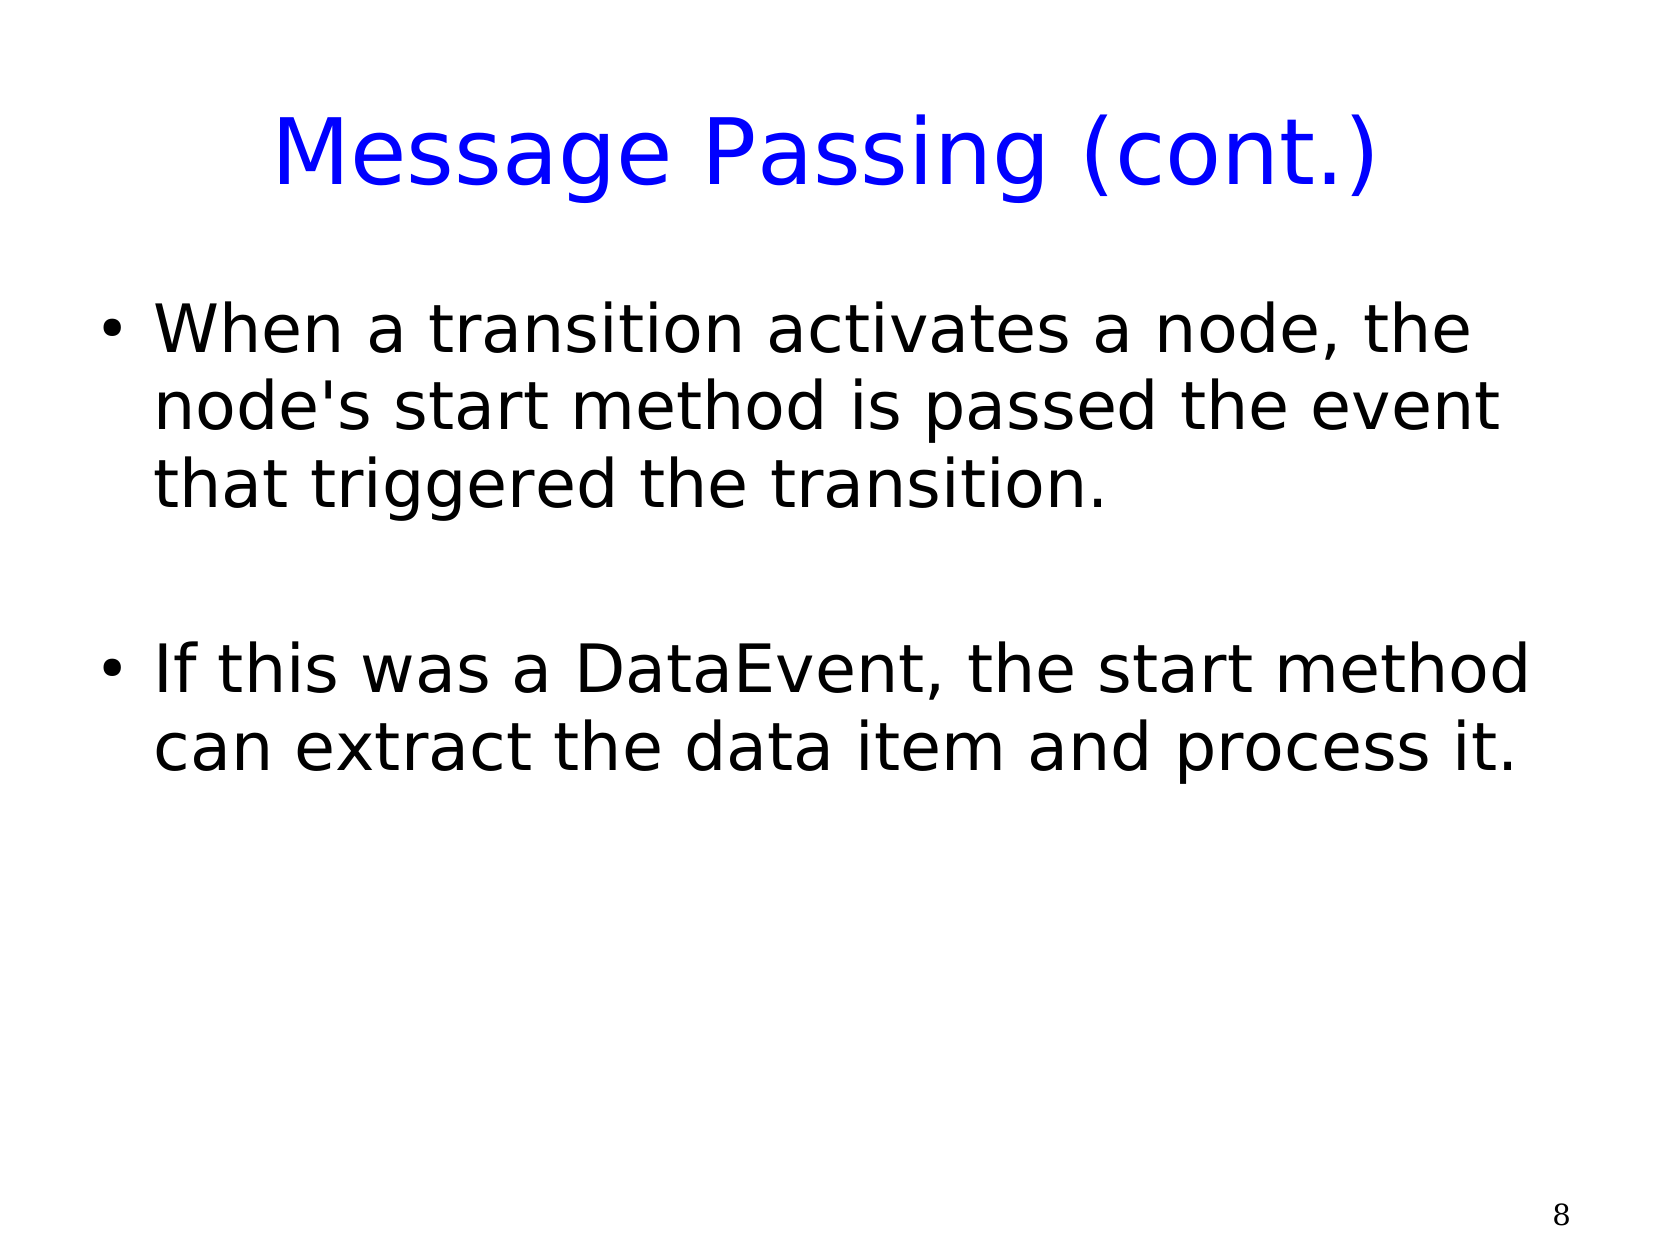

# Message Passing (cont.)
When a transition activates a node, the node's start method is passed the event that triggered the transition.
If this was a DataEvent, the start method can extract the data item and process it.
8